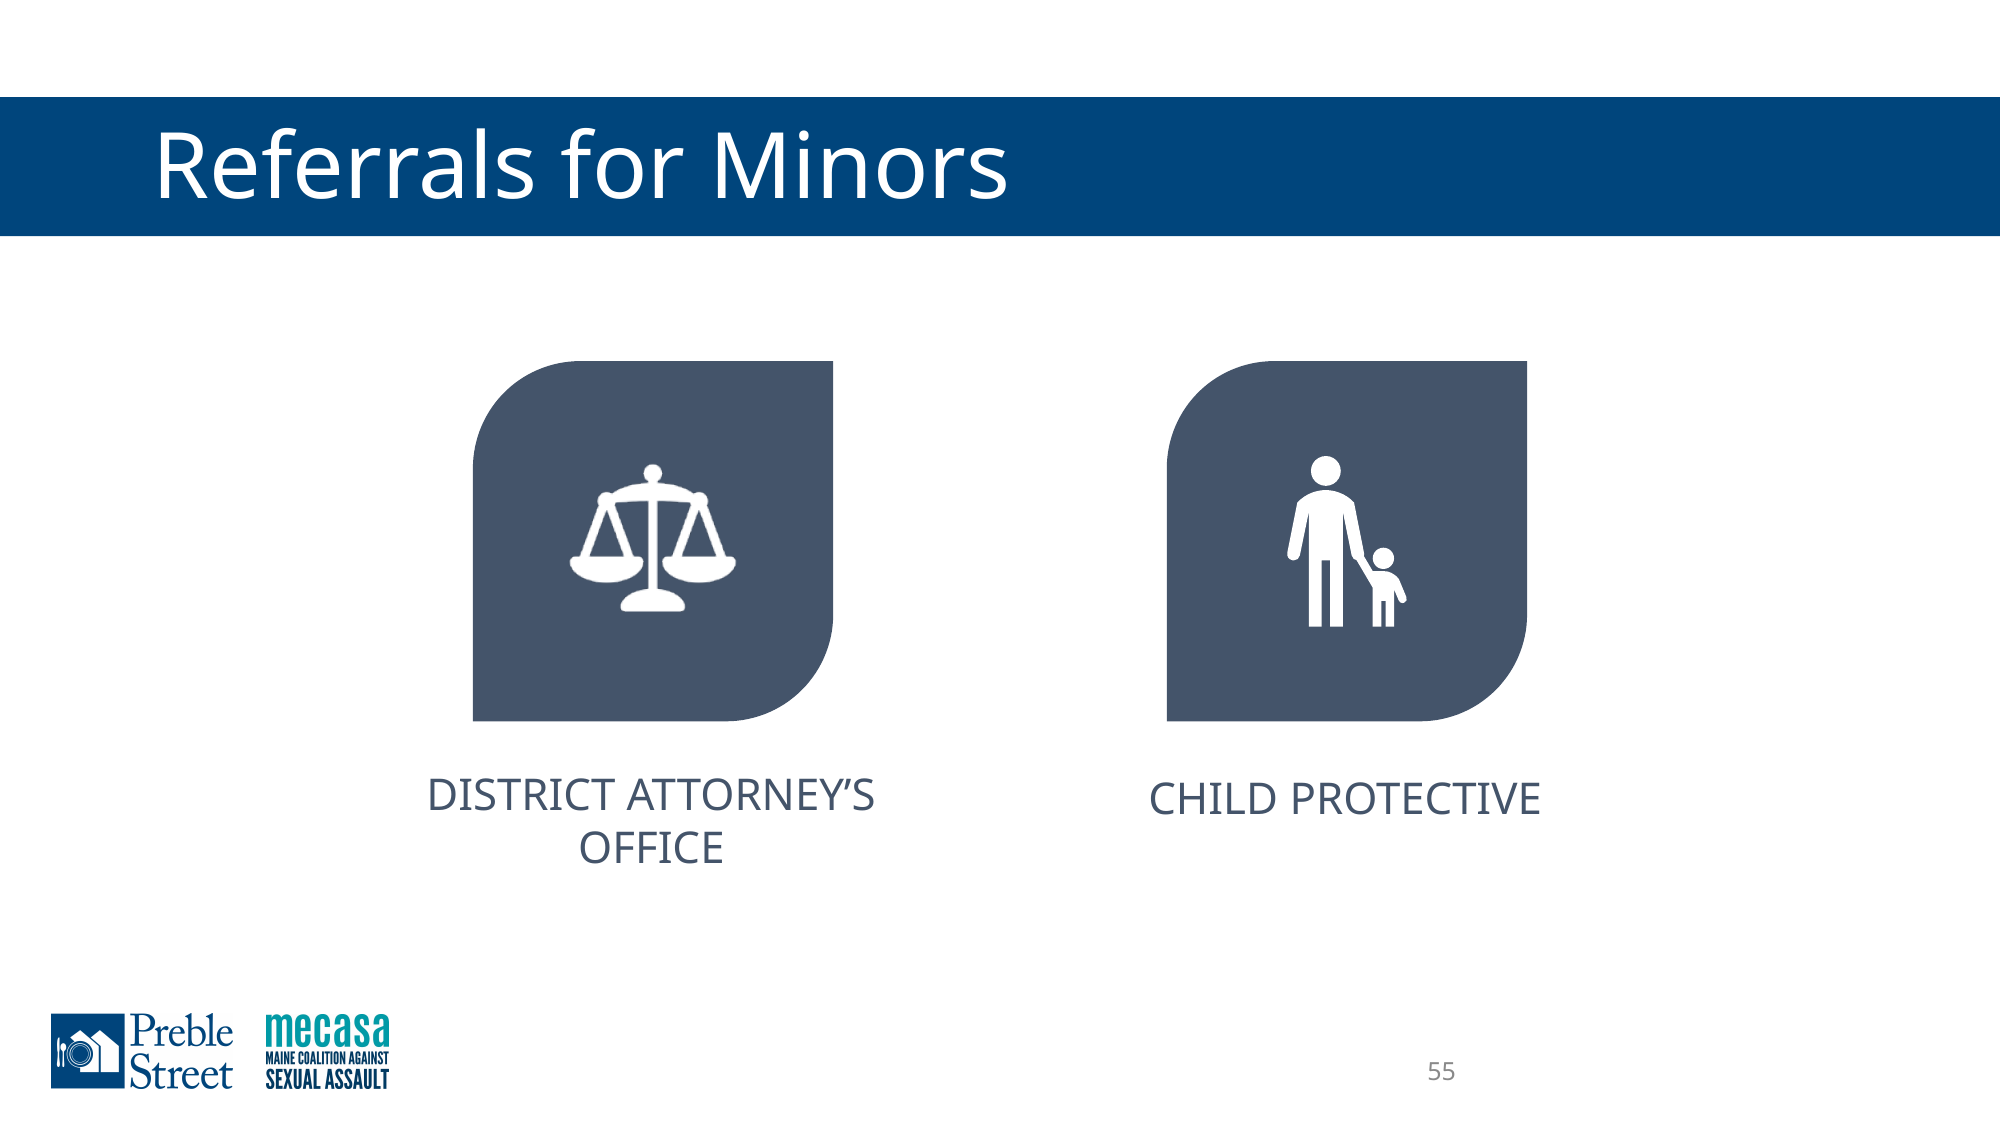

# Referrals for Minors
District Attorney’s office
Child protective
55